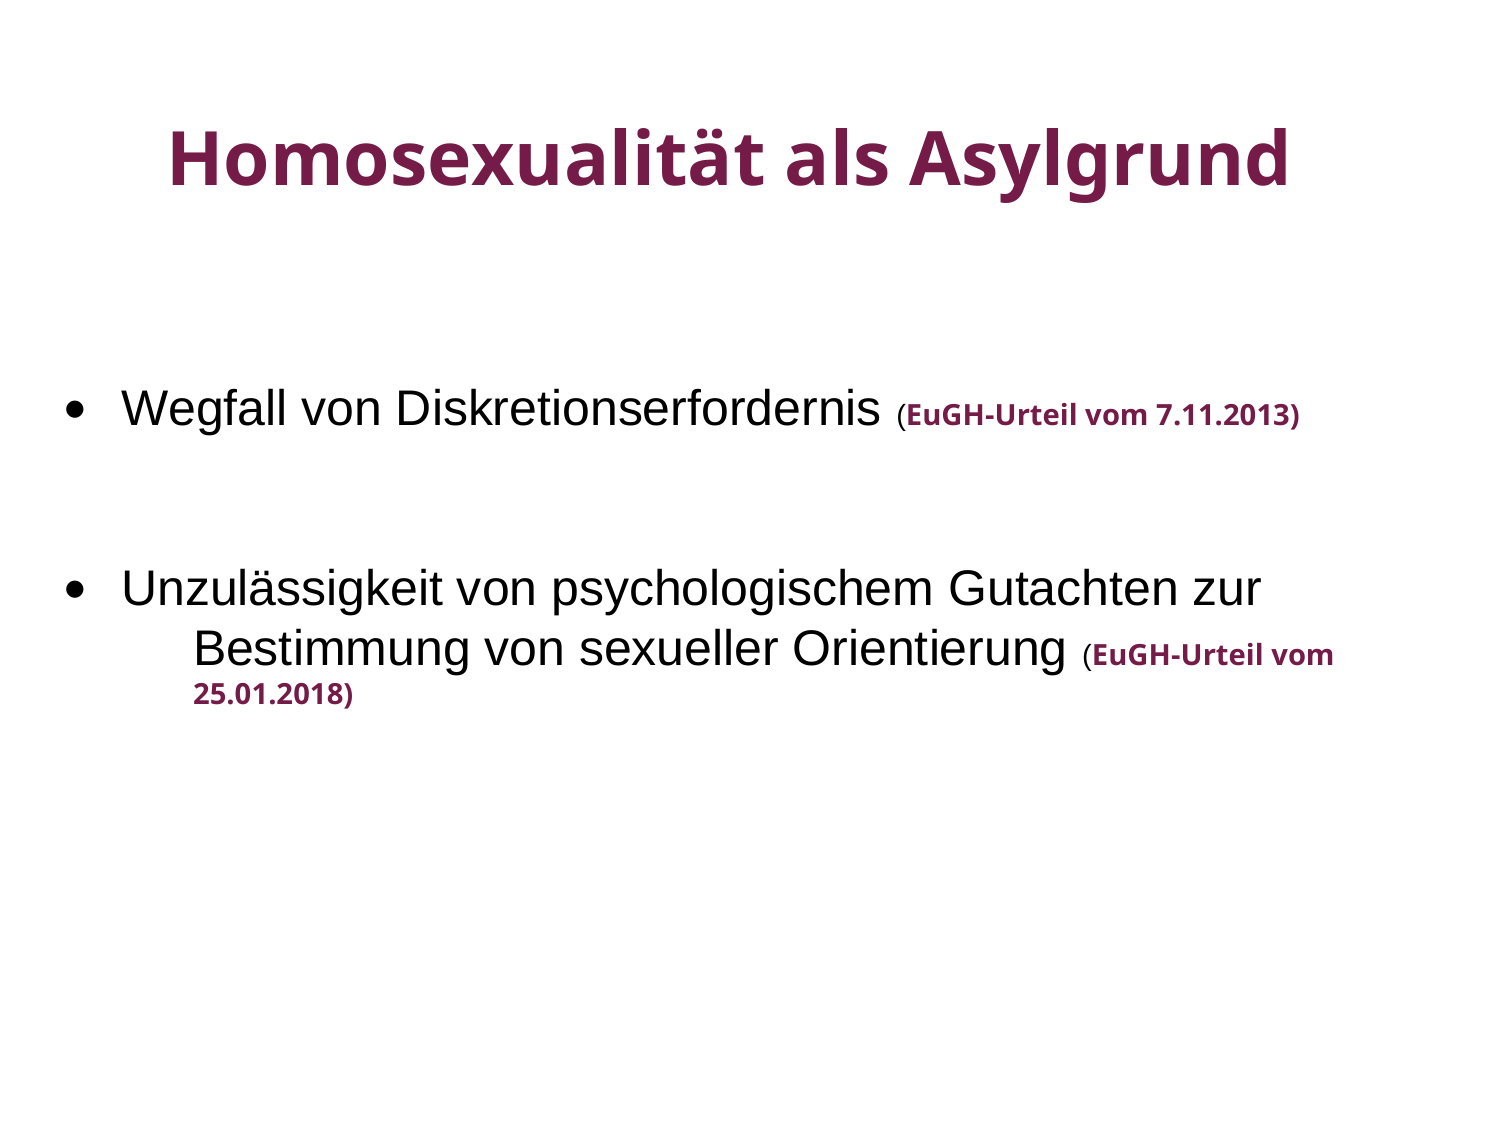

Homosexualität als Asylgrund
Wegfall von Diskretionserfordernis (EuGH-Urteil vom 7.11.2013)
Unzulässigkeit von psychologischem Gutachten zur Bestimmung von sexueller Orientierung (EuGH-Urteil vom 25.01.2018)